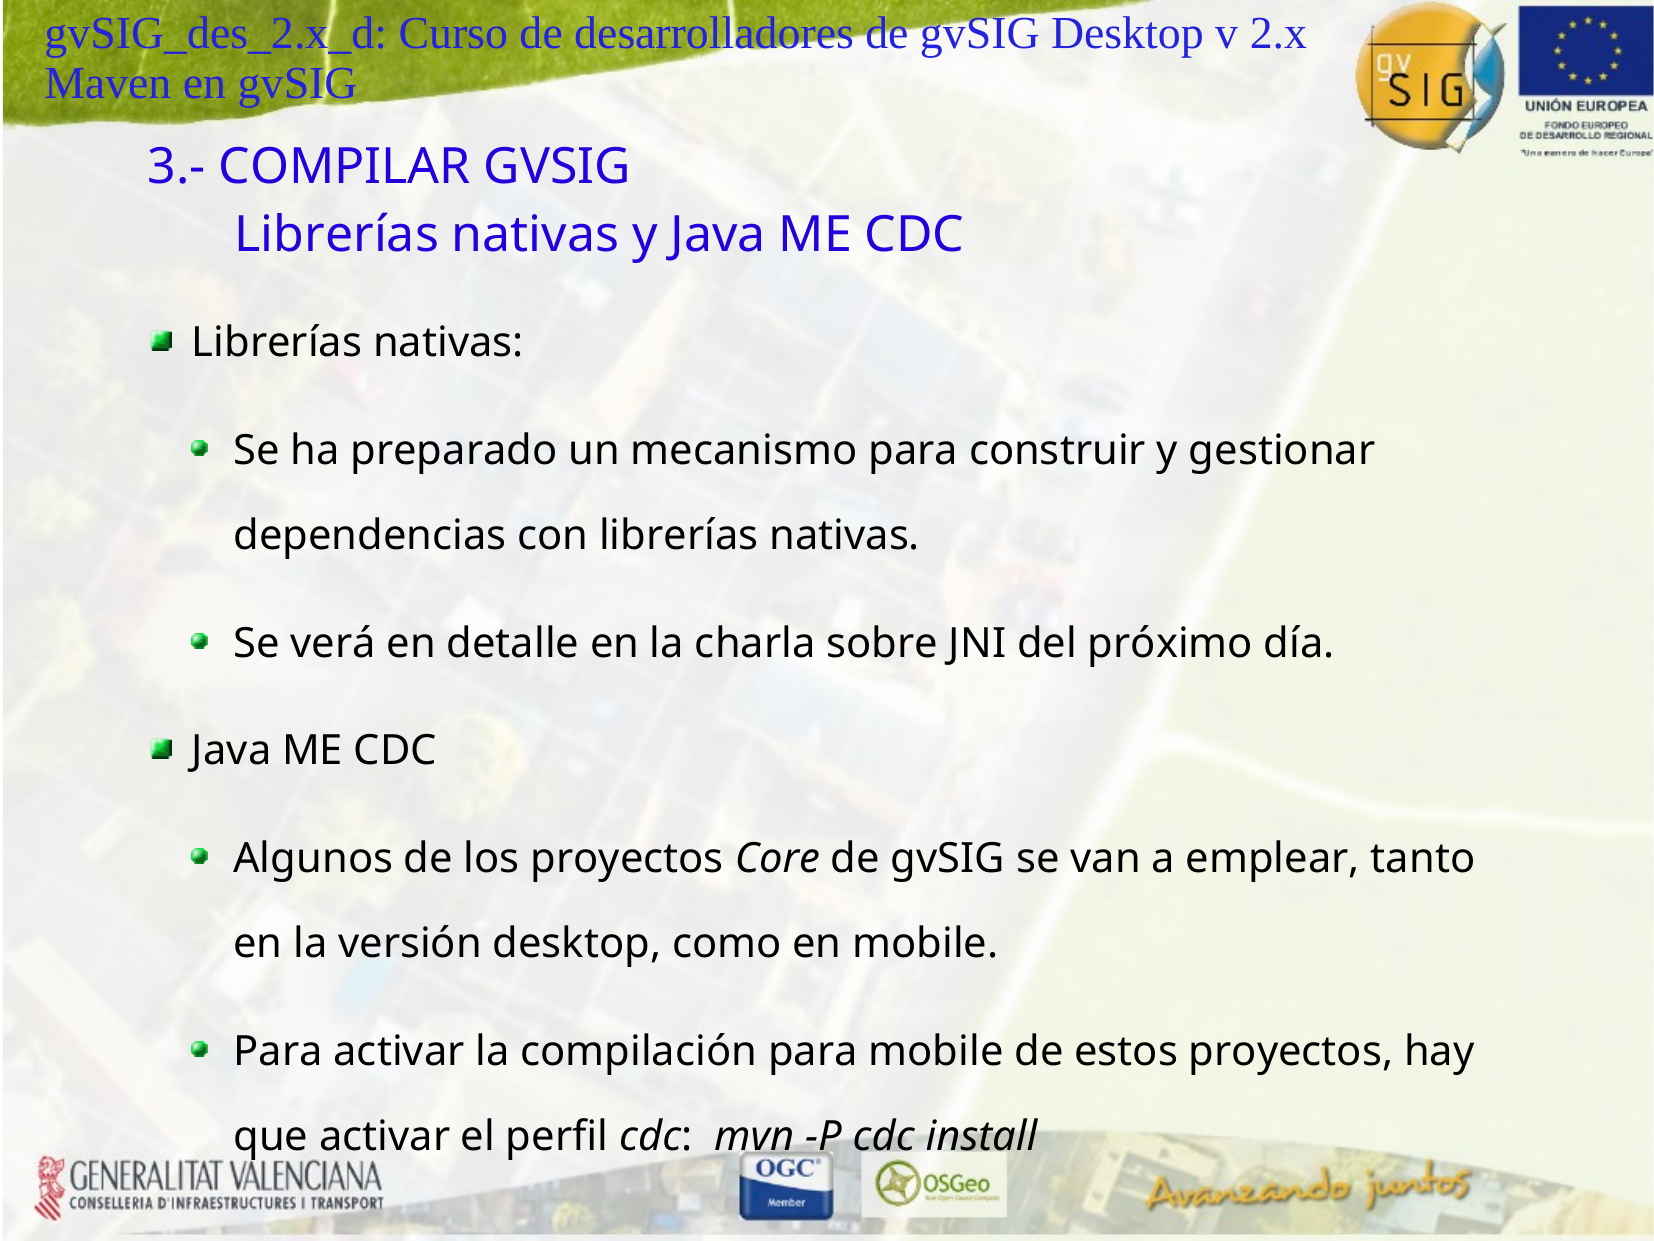

# 3.- COMPILAR GVSIG Librerías nativas y Java ME CDC
Librerías nativas:
Se ha preparado un mecanismo para construir y gestionar dependencias con librerías nativas.
Se verá en detalle en la charla sobre JNI del próximo día.
Java ME CDC
Algunos de los proyectos Core de gvSIG se van a emplear, tanto en la versión desktop, como en mobile.
Para activar la compilación para mobile de estos proyectos, hay que activar el perfil cdc: mvn -P cdc install